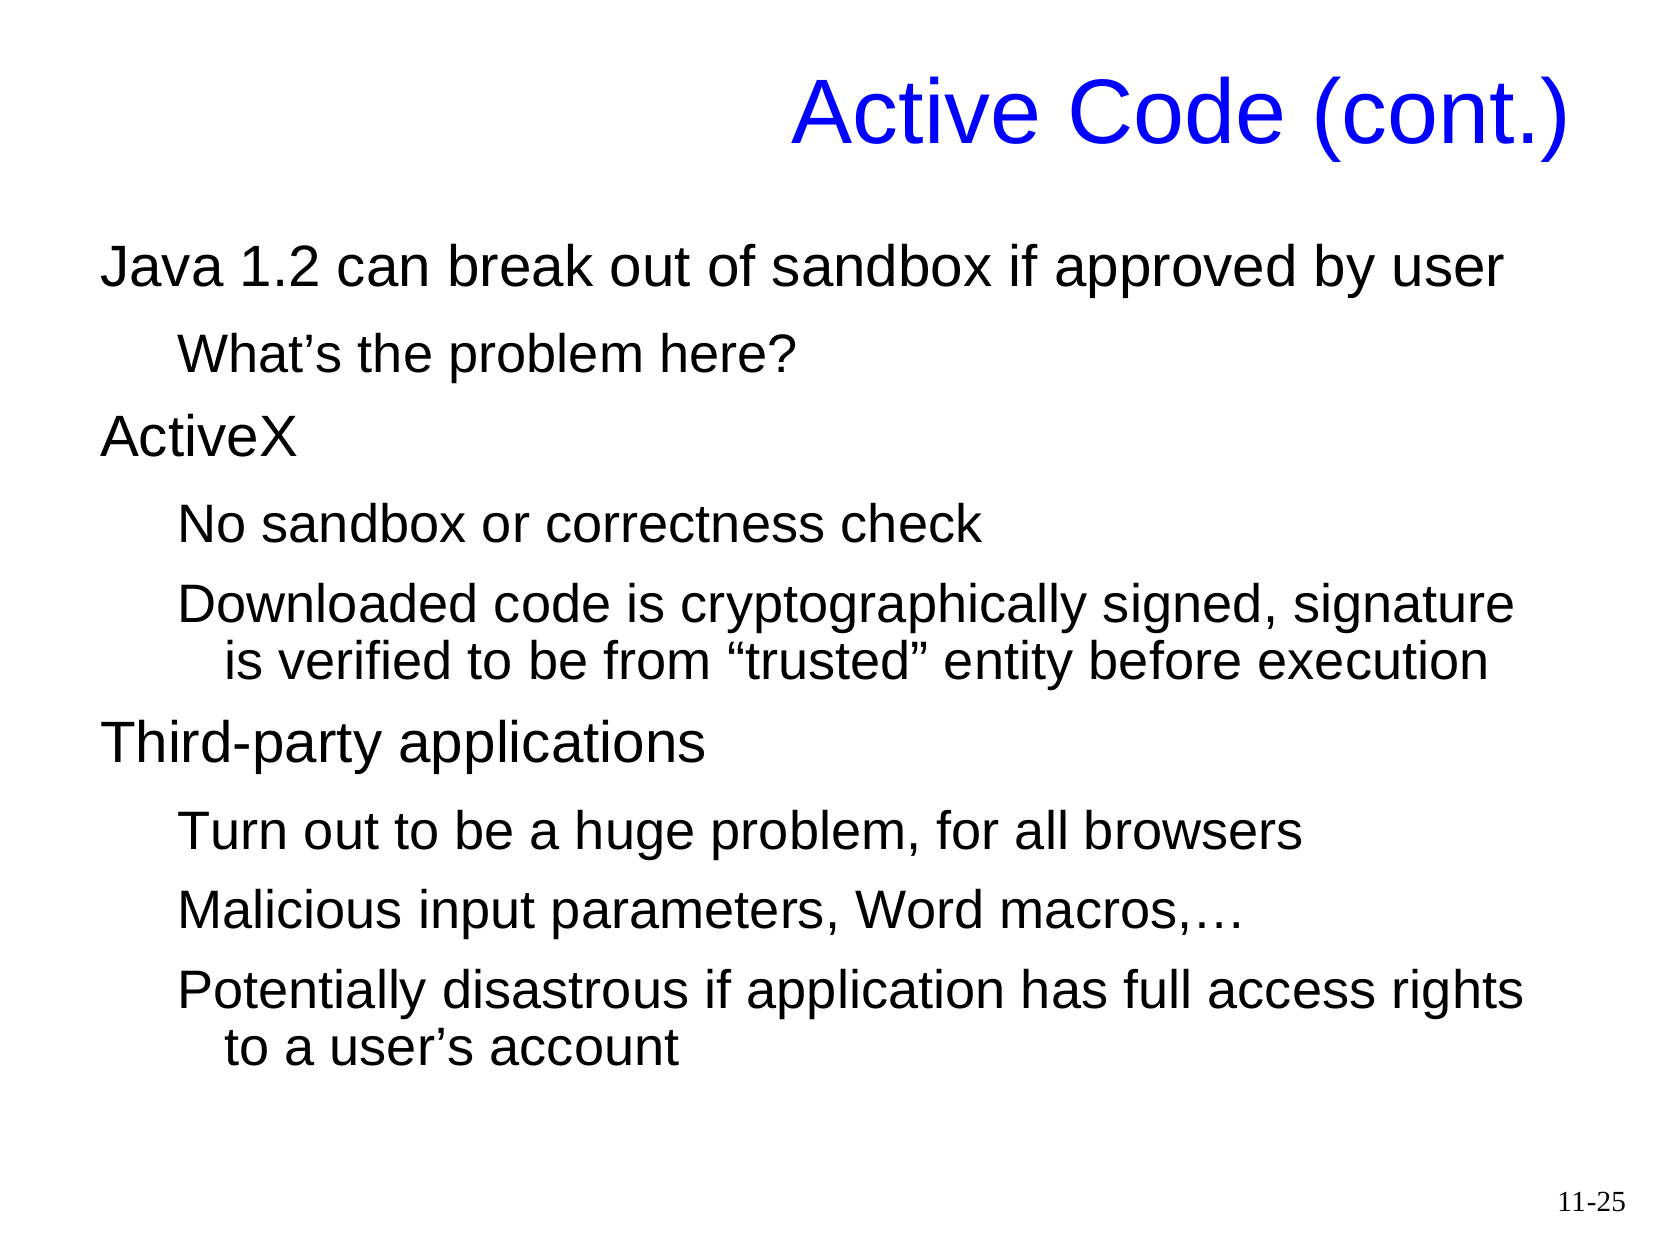

# Active Code (cont.)
Java 1.2 can break out of sandbox if approved by user
What’s the problem here?
ActiveX
No sandbox or correctness check
Downloaded code is cryptographically signed, signature is verified to be from “trusted” entity before execution
Third-party applications
Turn out to be a huge problem, for all browsers
Malicious input parameters, Word macros,…
Potentially disastrous if application has full access rights to a user’s account